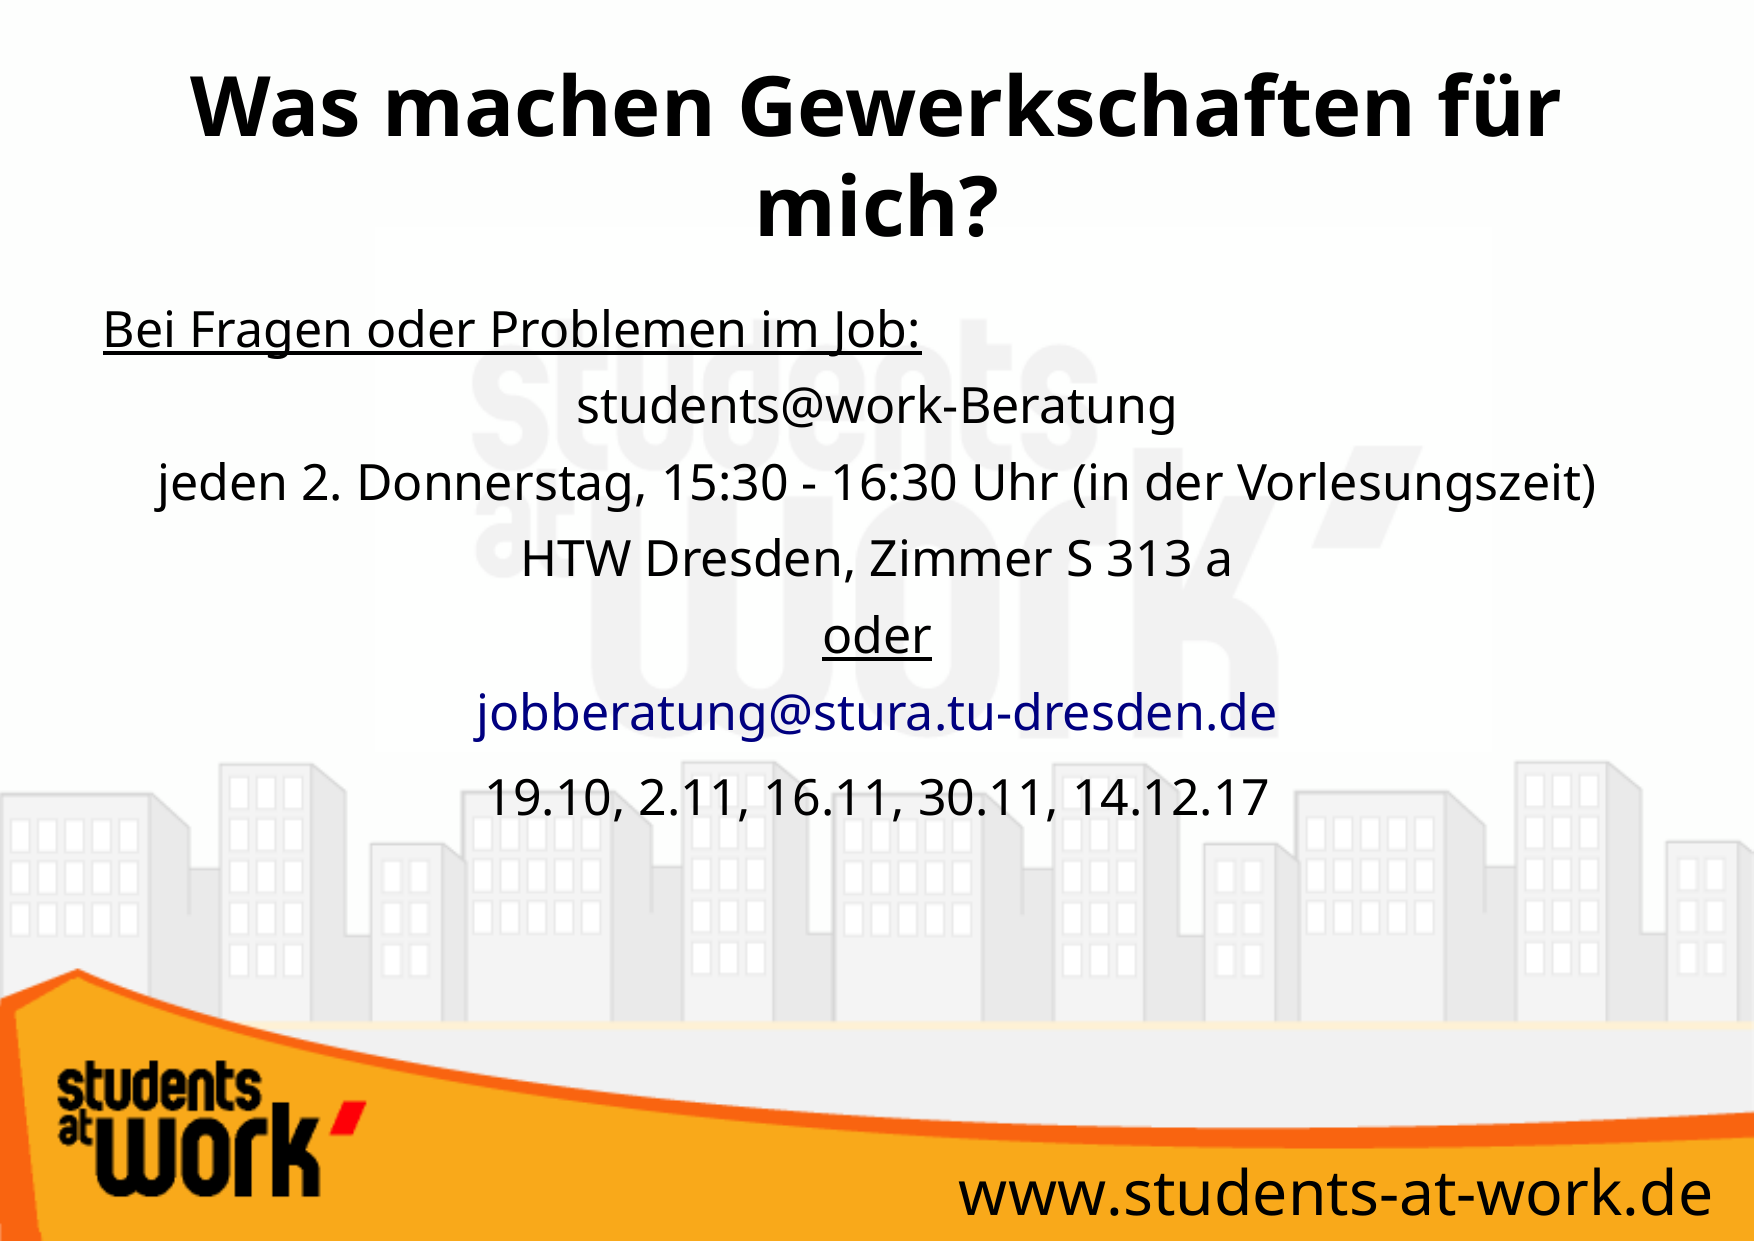

# Was machen Gewerkschaften für mich?
Bei Fragen oder Problemen im Job:
students@work-Beratung
jeden 2. Donnerstag, 15:30 - 16:30 Uhr (in der Vorlesungszeit)
HTW Dresden, Zimmer S 313 a
oder
jobberatung@stura.tu-dresden.de
19.10, 2.11, 16.11, 30.11, 14.12.17
www.students-at-work.de